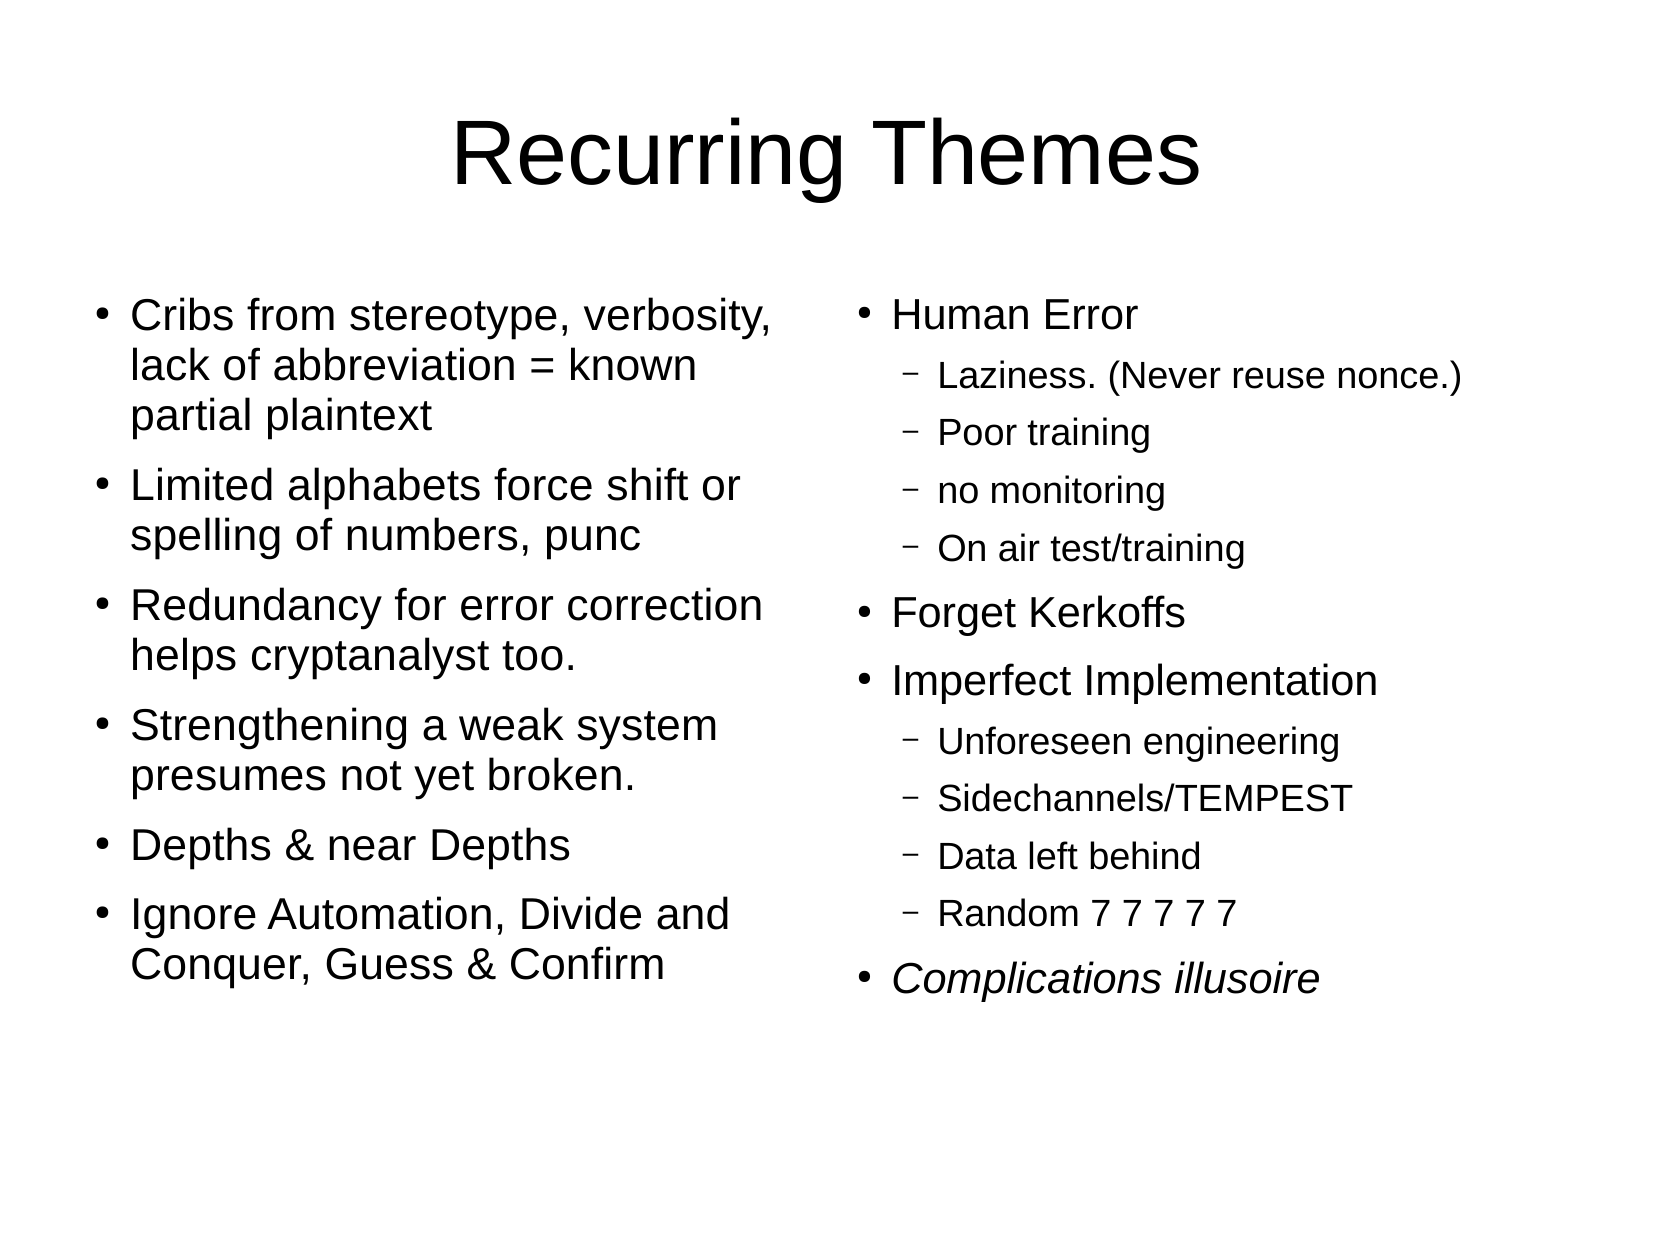

# Recurring Themes
Cribs from stereotype, verbosity, lack of abbreviation = known partial plaintext
Limited alphabets force shift or spelling of numbers, punc
Redundancy for error correction helps cryptanalyst too.
Strengthening a weak system presumes not yet broken.
Depths & near Depths
Ignore Automation, Divide and Conquer, Guess & Confirm
Human Error
Laziness. (Never reuse nonce.)
Poor training
no monitoring
On air test/training
Forget Kerkoffs
Imperfect Implementation
Unforeseen engineering
Sidechannels/TEMPEST
Data left behind
Random 7 7 7 7 7
Complications illusoire